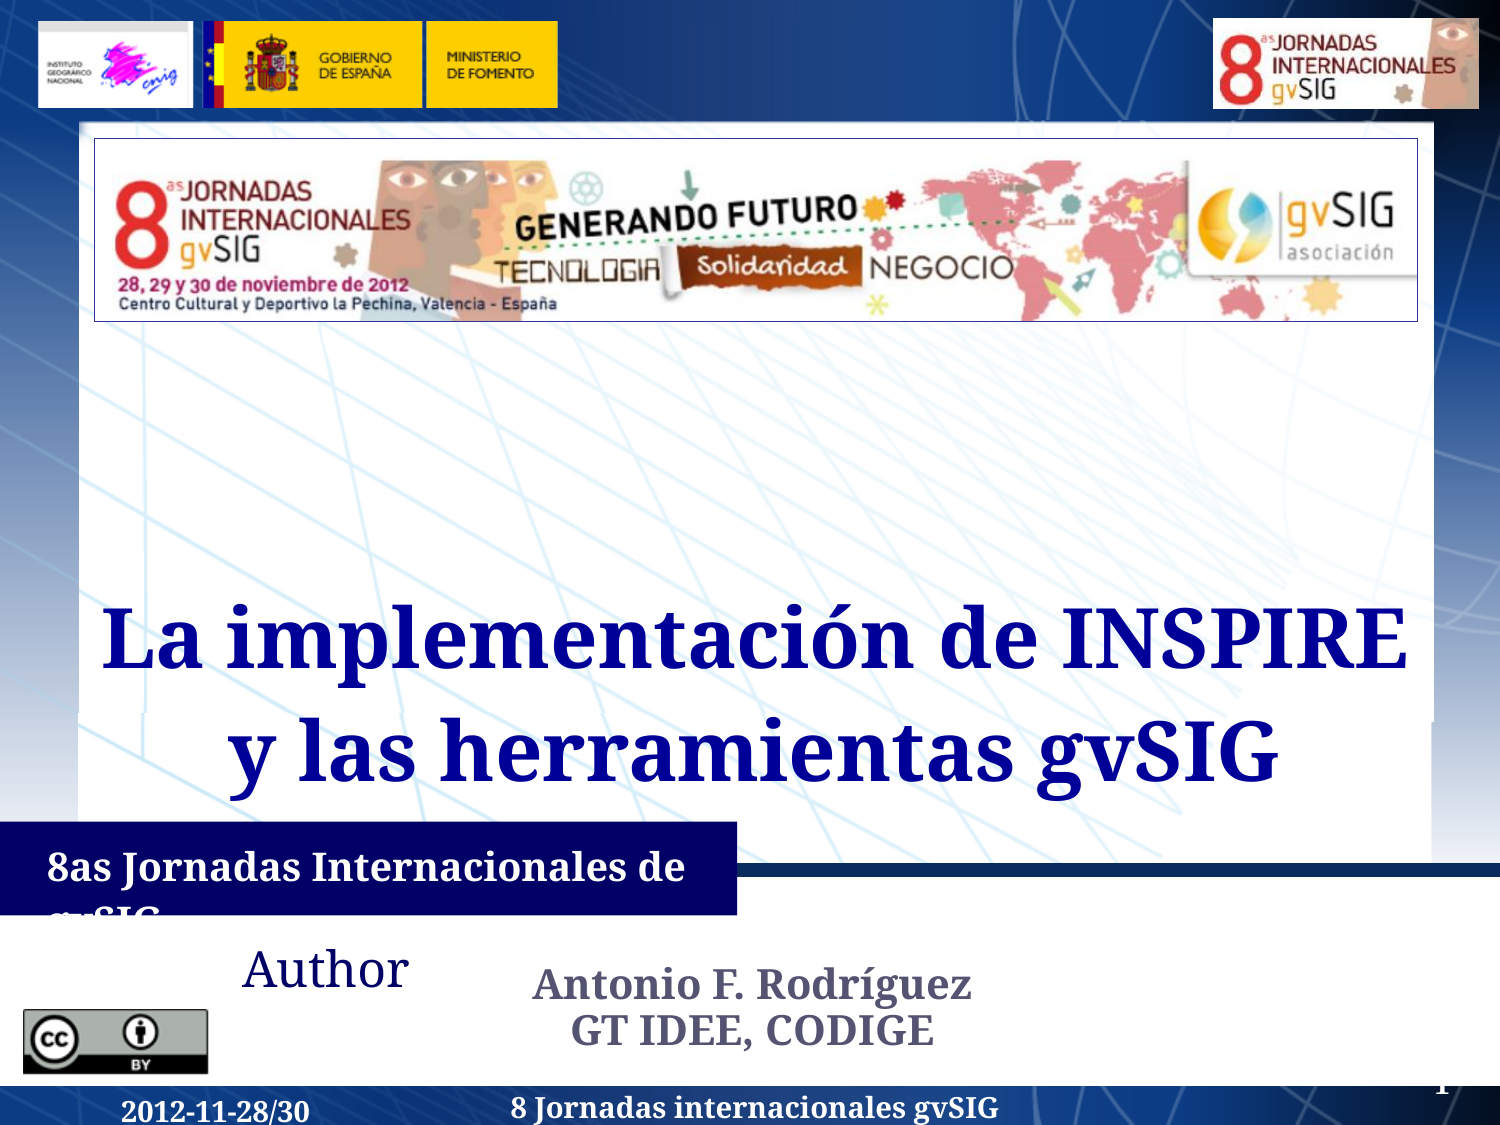

La implementación de INSPIRE y las herramientas gvSIG
Antonio F. Rodríguez
GT IDEE, CODIGE